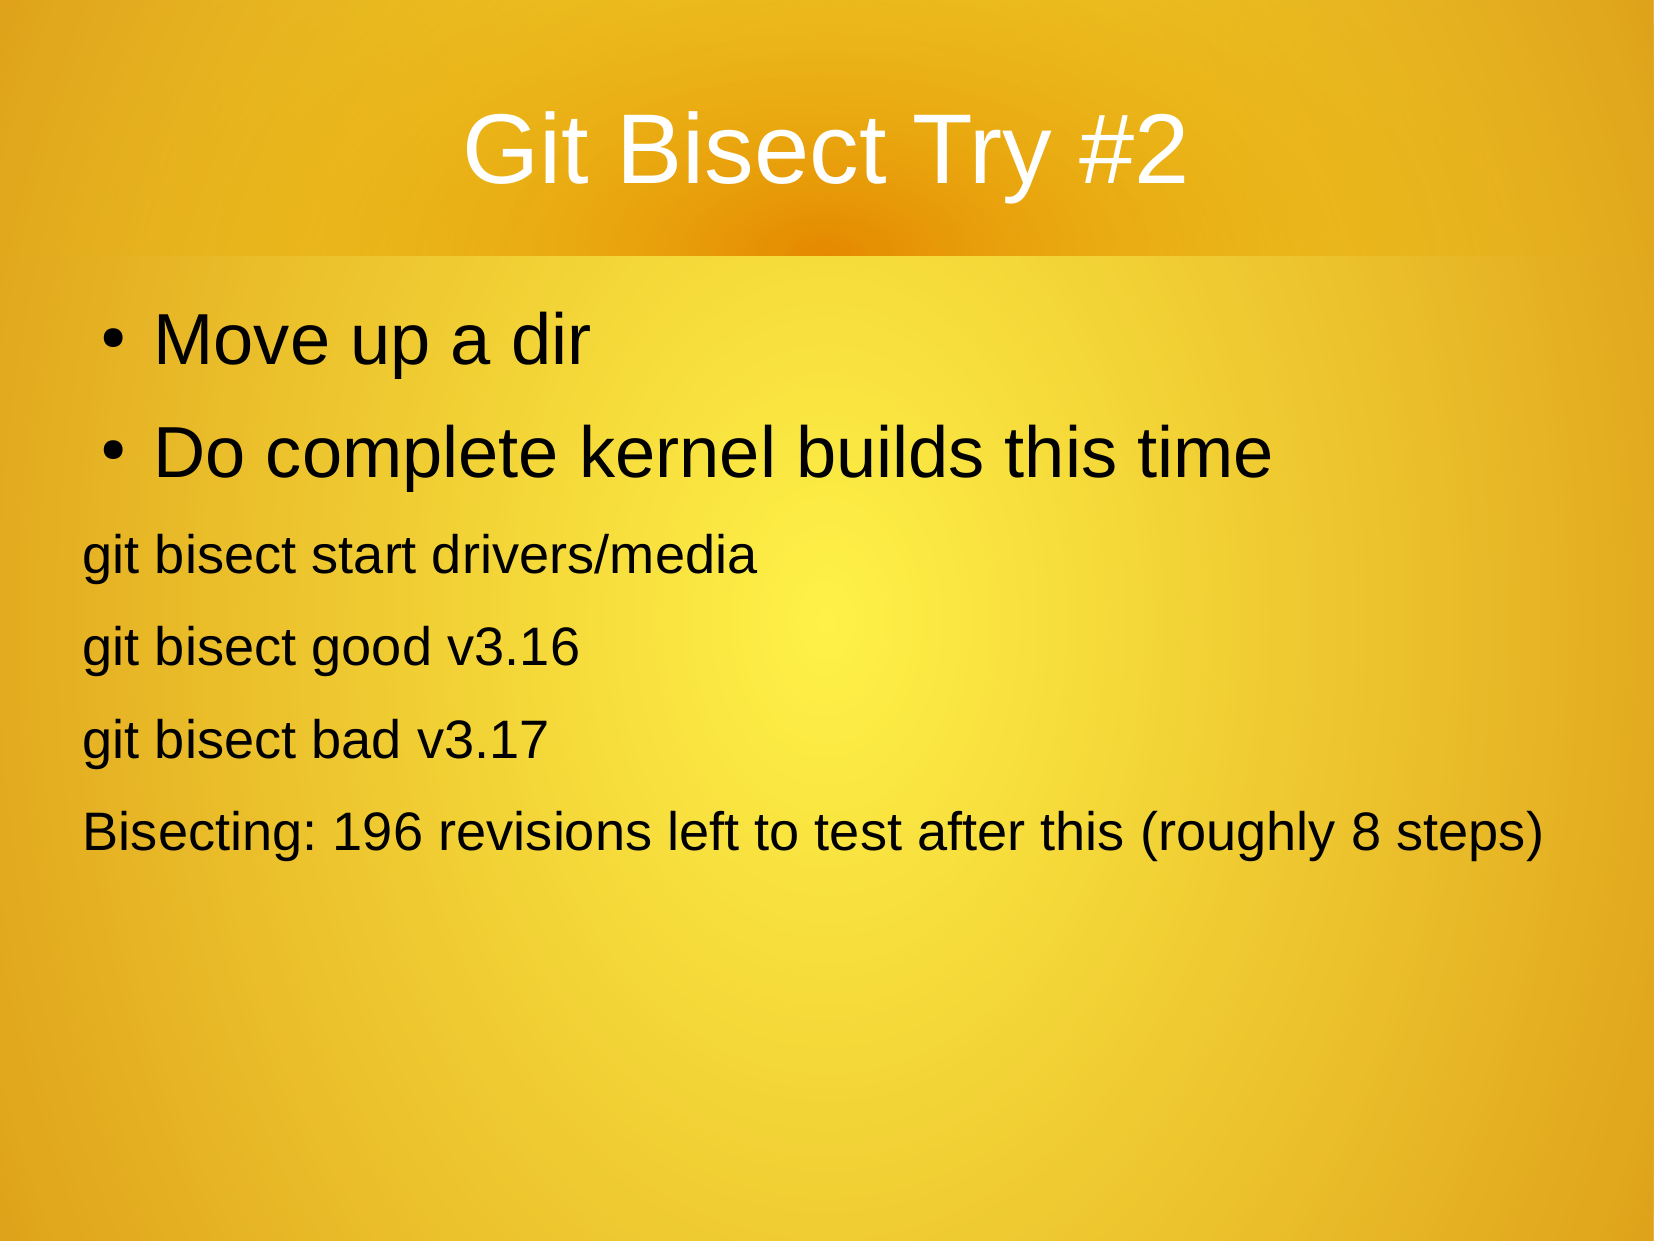

# Git Bisect Try #2
Move up a dir
Do complete kernel builds this time
git bisect start drivers/media
git bisect good v3.16
git bisect bad v3.17
Bisecting: 196 revisions left to test after this (roughly 8 steps)